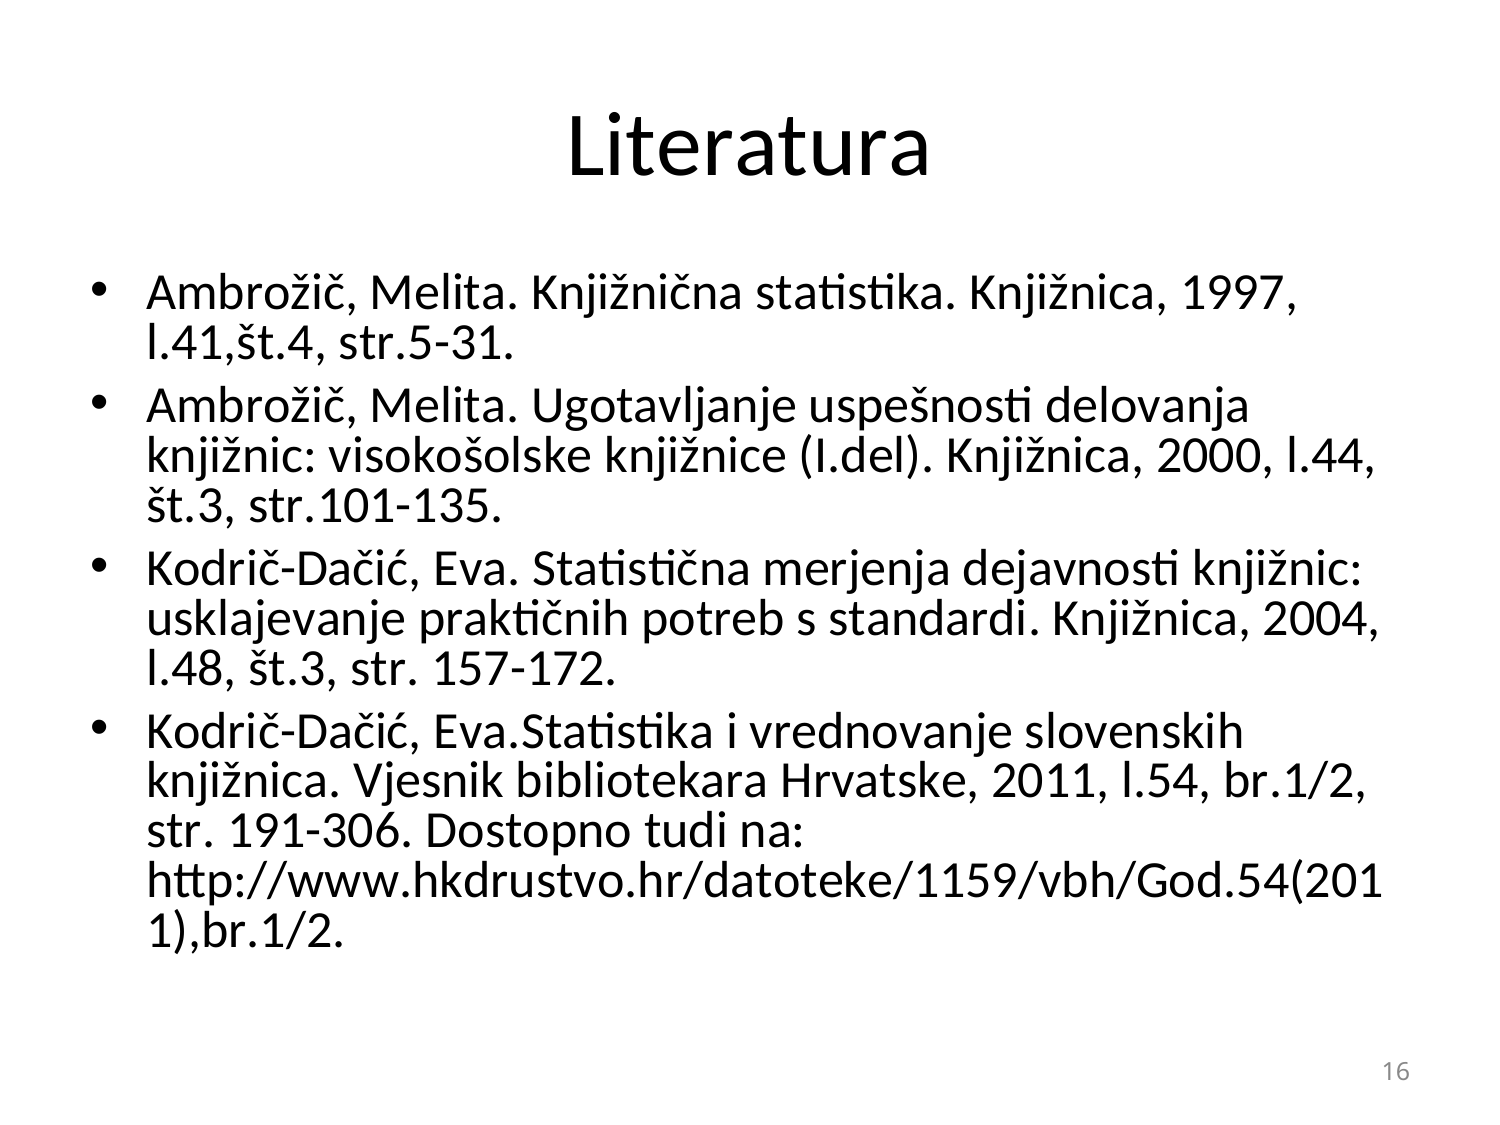

# Literatura
Ambrožič, Melita. Knjižnična statistika. Knjižnica, 1997, l.41,št.4, str.5-31.
Ambrožič, Melita. Ugotavljanje uspešnosti delovanja knjižnic: visokošolske knjižnice (I.del). Knjižnica, 2000, l.44, št.3, str.101-135.
Kodrič-Dačić, Eva. Statistična merjenja dejavnosti knjižnic: usklajevanje praktičnih potreb s standardi. Knjižnica, 2004, l.48, št.3, str. 157-172.
Kodrič-Dačić, Eva.Statistika i vrednovanje slovenskih knjižnica. Vjesnik bibliotekara Hrvatske, 2011, l.54, br.1/2, str. 191-306. Dostopno tudi na: http://www.hkdrustvo.hr/datoteke/1159/vbh/God.54(2011),br.1/2.